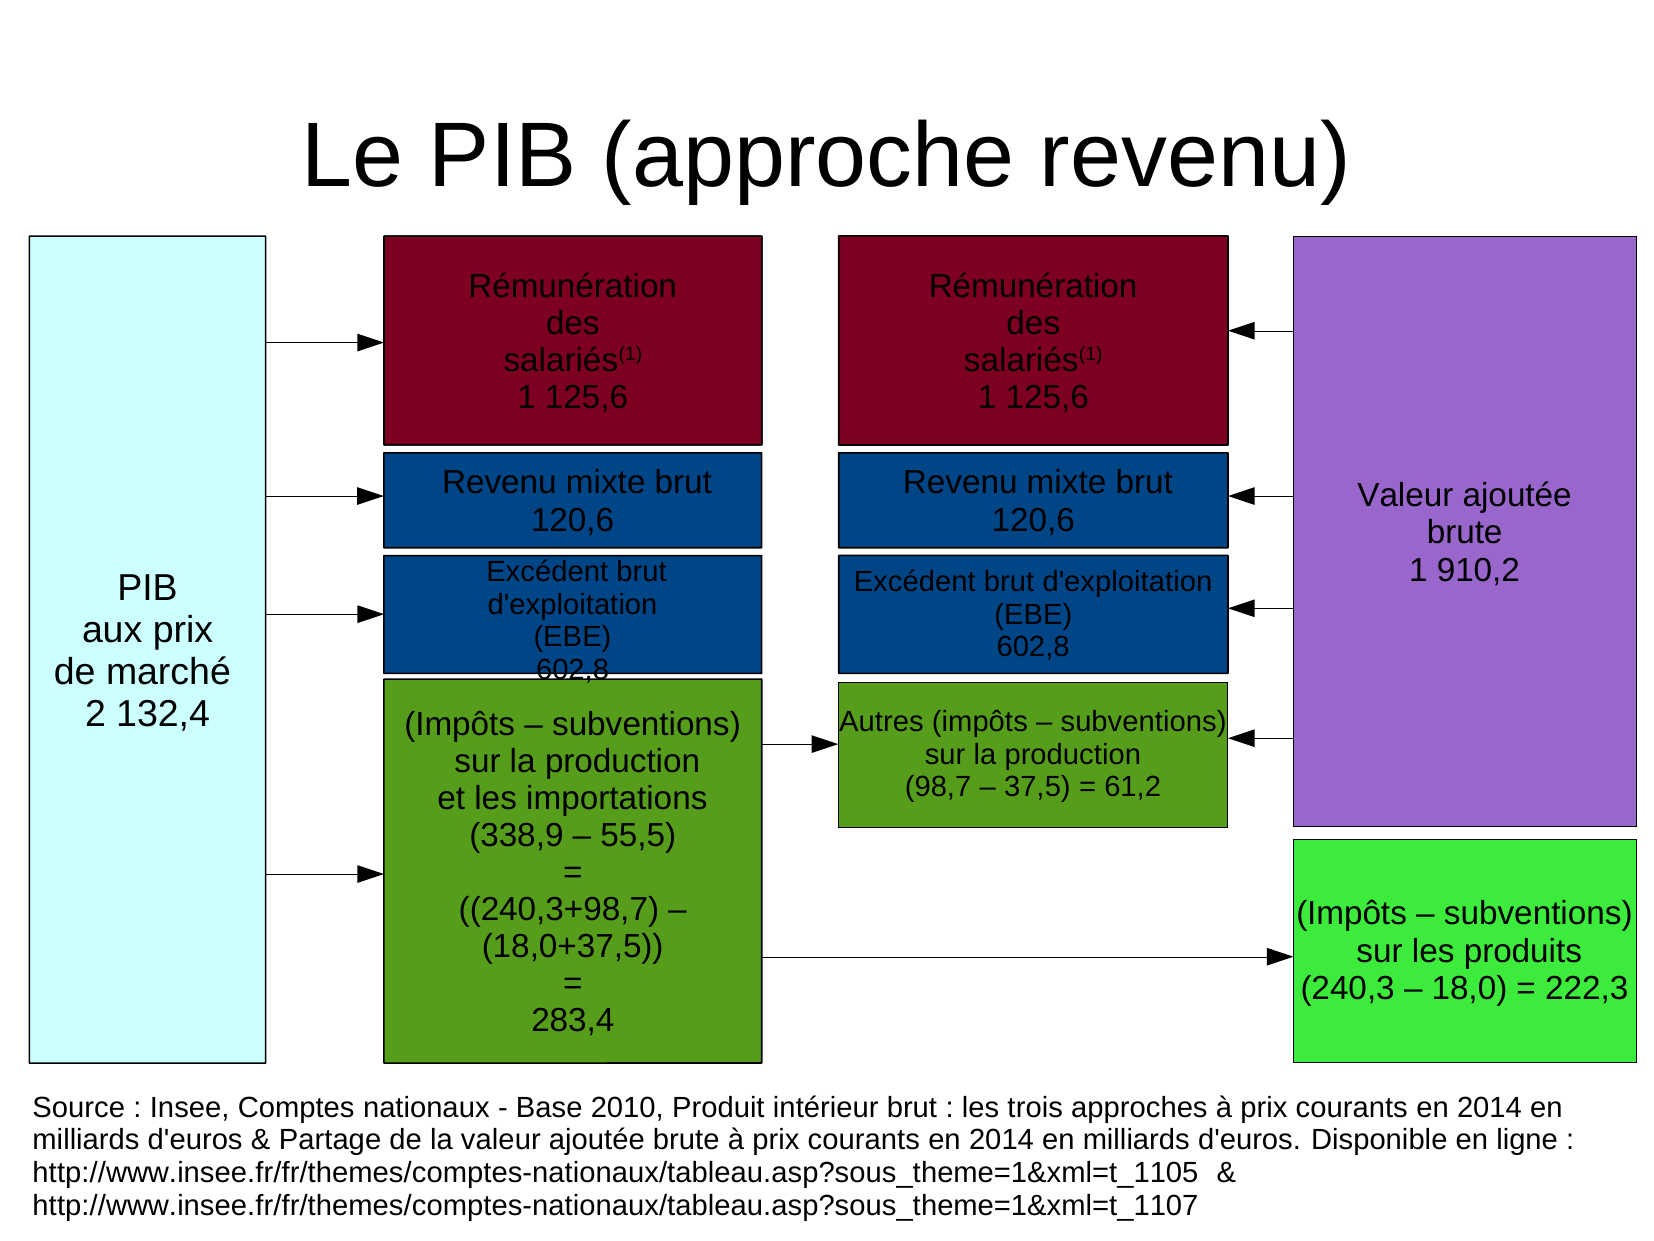

# Le PIB (approche revenu)
Rémunération
des
salariés(1)
1 125,6
PIB
aux prix
de marché
2 132,4
Rémunération
des
salariés(1)
1 030,0
Rémunération
des
salariés(1)
1 125,6
Valeur ajoutée
brute
1 910,2
 Revenu mixte brut
120,6
 Revenu mixte brut
120,6
Excédent brut d'exploitation
(EBE)
602,8
 Excédent brut d'exploitation
(EBE)
602,8
(Impôts – subventions)
 sur la production
et les importations
(338,9 – 55,5)
=
((240,3+98,7) – (18,0+37,5))
=
283,4
Autres (impôts – subventions)
sur la production
(98,7 – 37,5) = 61,2
(Impôts – subventions)
 sur les produits
(240,3 – 18,0) = 222,3
Source : Insee, Comptes nationaux - Base 2010, Produit intérieur brut : les trois approches à prix courants en 2014 en milliards d'euros & Partage de la valeur ajoutée brute à prix courants en 2014 en milliards d'euros. Disponible en ligne : http://www.insee.fr/fr/themes/comptes-nationaux/tableau.asp?sous_theme=1&xml=t_1105 & http://www.insee.fr/fr/themes/comptes-nationaux/tableau.asp?sous_theme=1&xml=t_1107